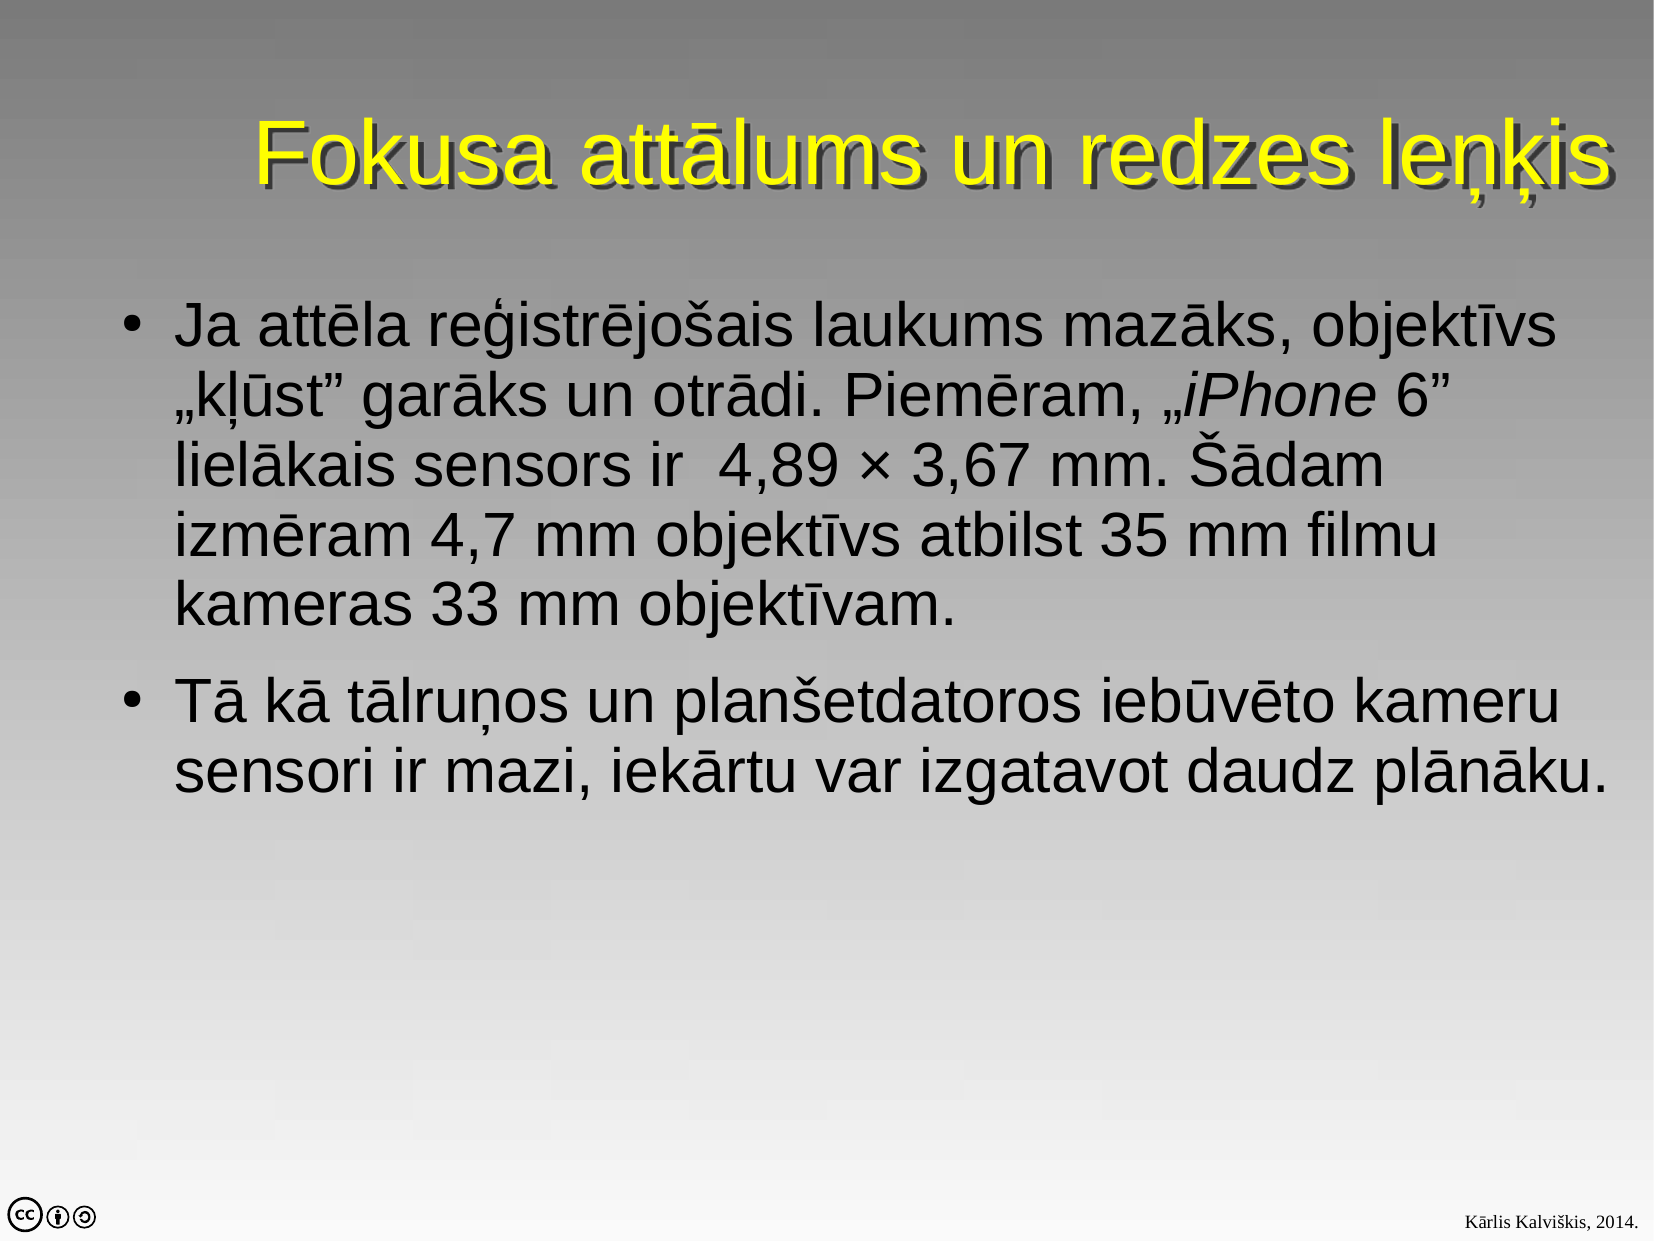

# Fokusa attālums un redzes leņķis
Ja attēla reģistrējošais laukums mazāks, objektīvs „kļūst” garāks un otrādi. Piemēram, „iPhone 6” lielākais sensors ir 4,89 × 3,67 mm. Šādam izmēram 4,7 mm objektīvs atbilst 35 mm filmu kameras 33 mm objektīvam.
Tā kā tālruņos un planšetdatoros iebūvēto kameru sensori ir mazi, iekārtu var izgatavot daudz plānāku.